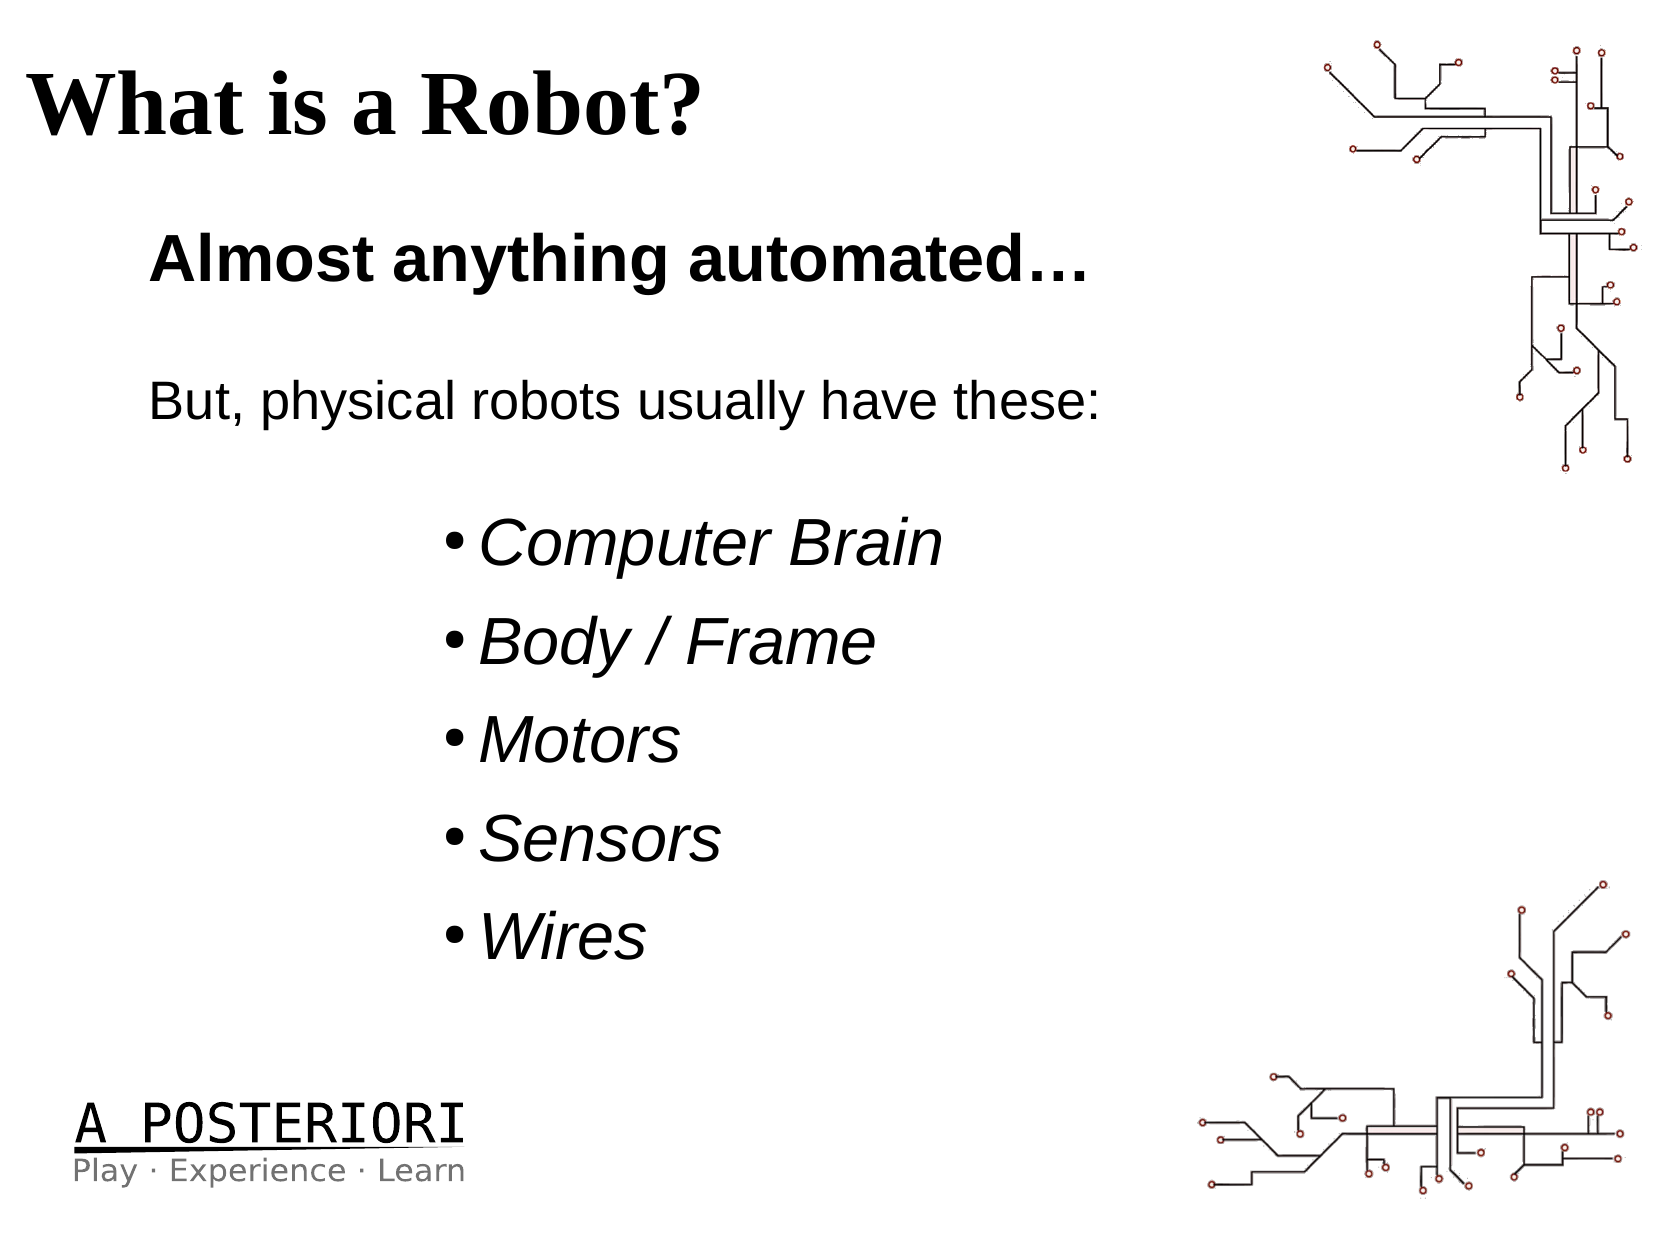

# What is a Robot?
Almost anything automated…
But, physical robots usually have these:
Computer Brain
Body / Frame
Motors
Sensors
Wires